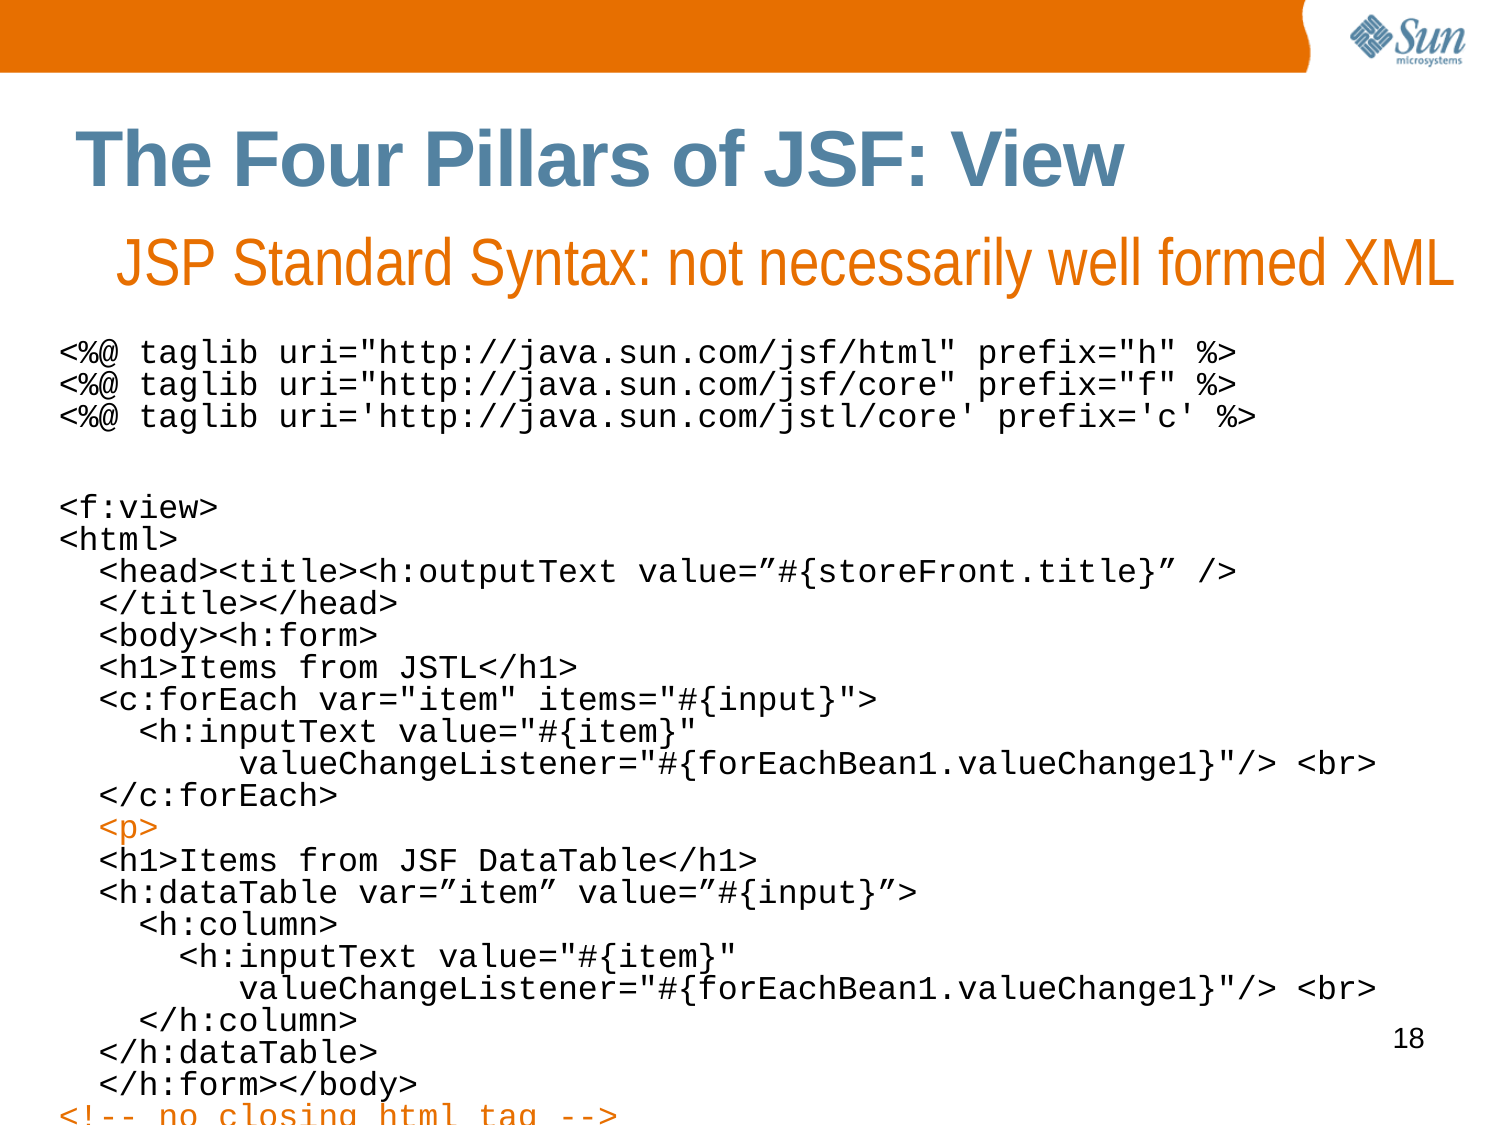

# The Four Pillars of JSF: View
JSP Standard Syntax: not necessarily well formed XML
<%@ taglib uri="http://java.sun.com/jsf/html" prefix="h" %>
<%@ taglib uri="http://java.sun.com/jsf/core" prefix="f" %>
<%@ taglib uri='http://java.sun.com/jstl/core' prefix='c' %>
<f:view>
<html>
 <head><title><h:outputText value=”#{storeFront.title}” />
 </title></head>
 <body><h:form>
 <h1>Items from JSTL</h1>
 <c:forEach var="item" items="#{input}">
 <h:inputText value="#{item}"
 valueChangeListener="#{forEachBean1.valueChange1}"/> <br>
 </c:forEach>
 <p>
 <h1>Items from JSF DataTable</h1>
 <h:dataTable var=”item” value=”#{input}”>
 <h:column>
 <h:inputText value="#{item}"
 valueChangeListener="#{forEachBean1.valueChange1}"/> <br>
 </h:column>
 </h:dataTable>
 </h:form></body>
<!-- no closing html tag -->
</f:view>
18